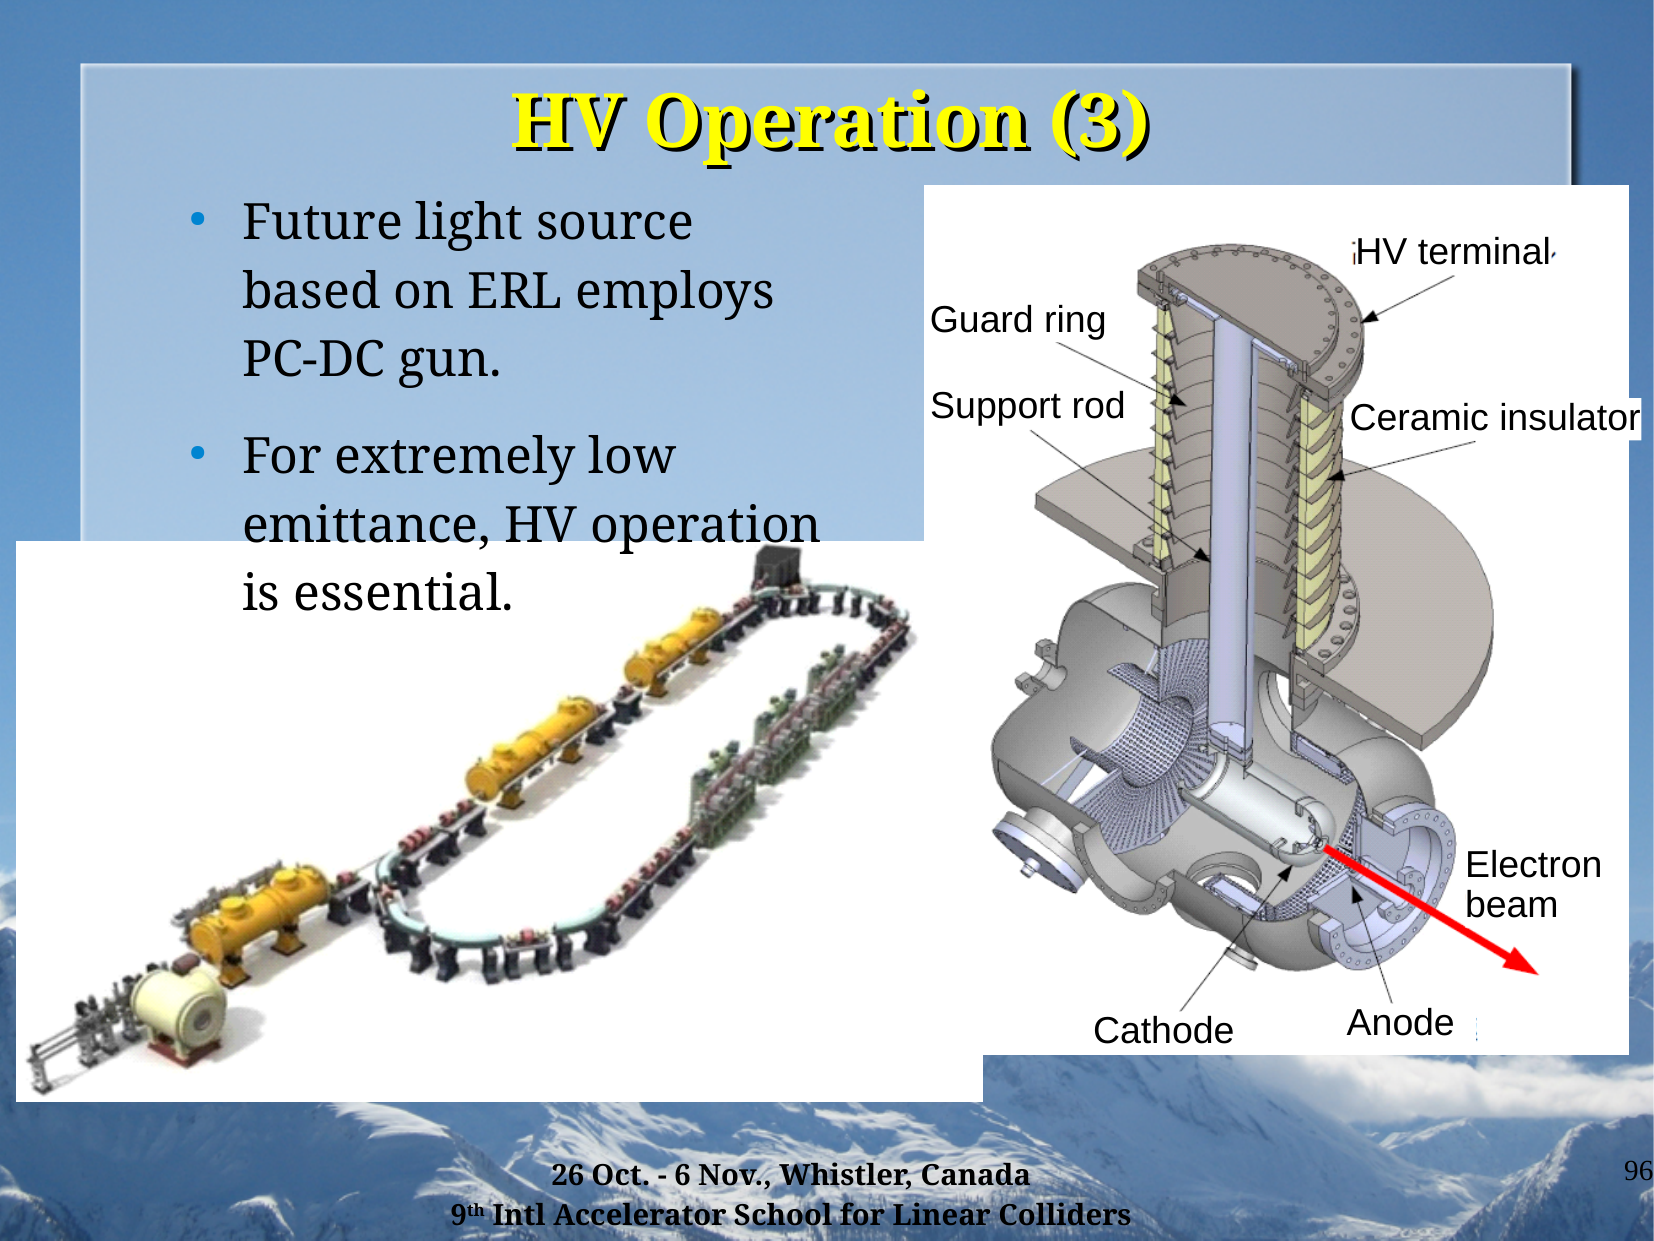

# HV Operation (3)
Future light source based on ERL employs PC-DC gun.
For extremely low emittance, HV operation is essential.
HV terminal
Guard ring
Support rod
Ceramic insulator
Electron
beam
 Anode
 Cathode
96